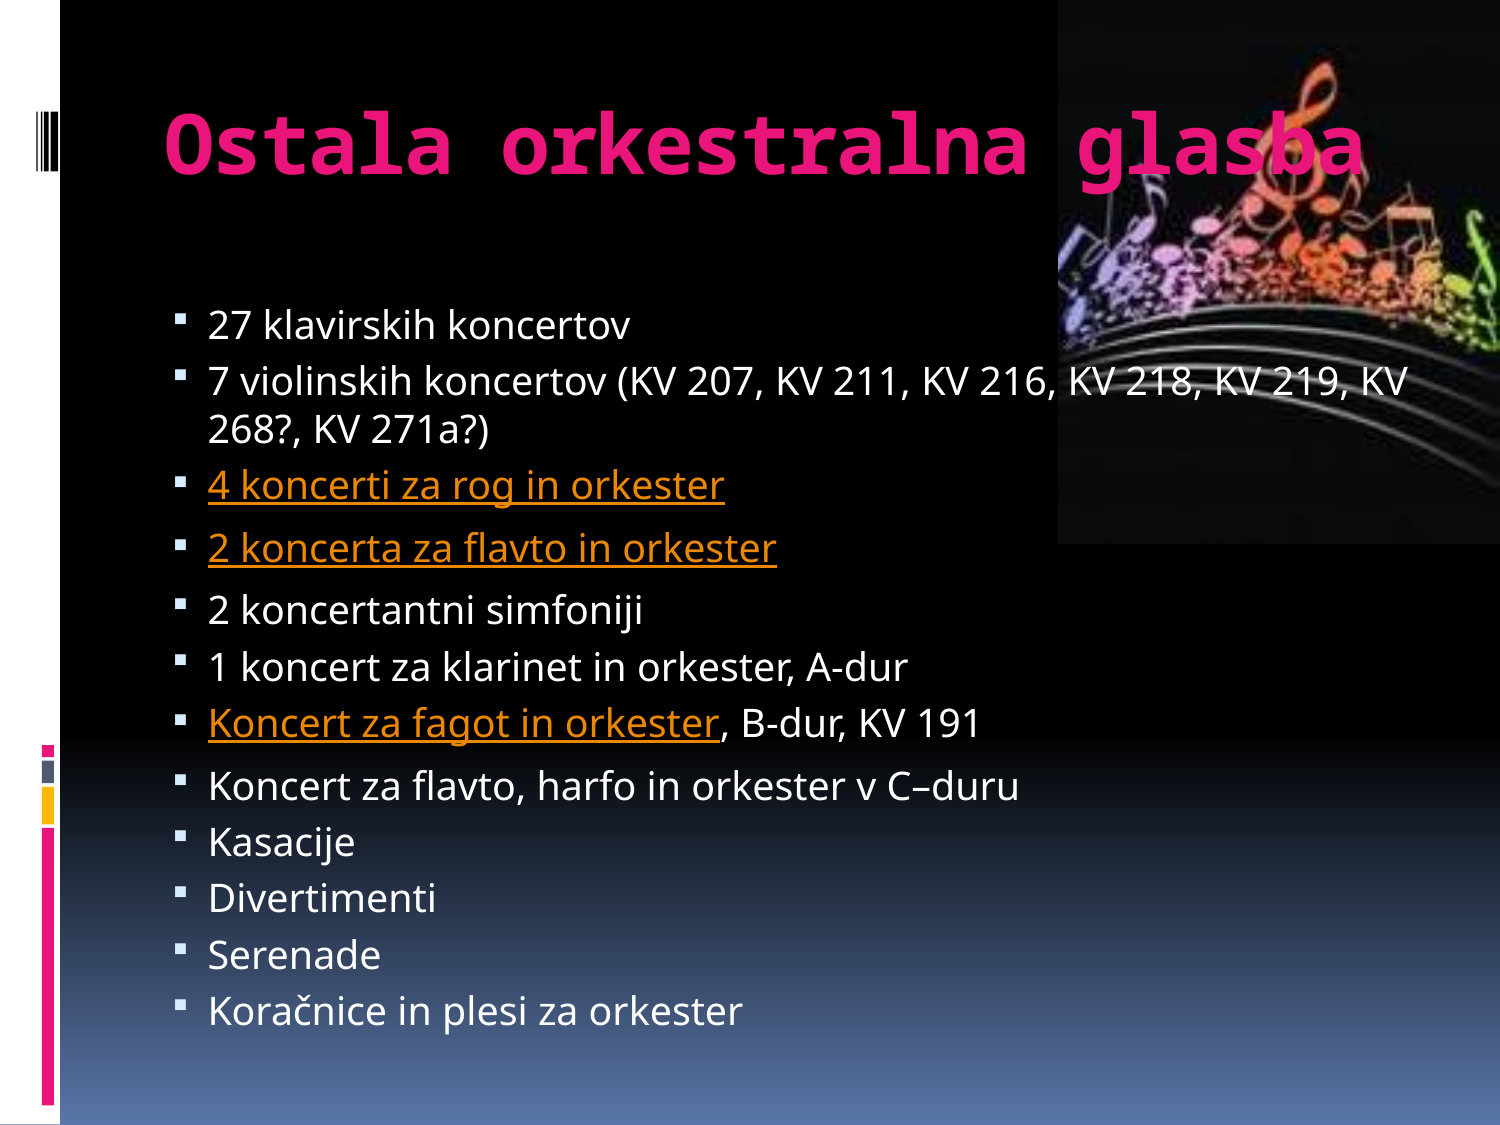

# Ostala orkestralna glasba
27 klavirskih koncertov
7 violinskih koncertov (KV 207, KV 211, KV 216, KV 218, KV 219, KV 268?, KV 271a?)
4 koncerti za rog in orkester
2 koncerta za flavto in orkester
2 koncertantni simfoniji
1 koncert za klarinet in orkester, A-dur
Koncert za fagot in orkester, B-dur, KV 191
Koncert za flavto, harfo in orkester v C–duru
Kasacije
Divertimenti
Serenade
Koračnice in plesi za orkester